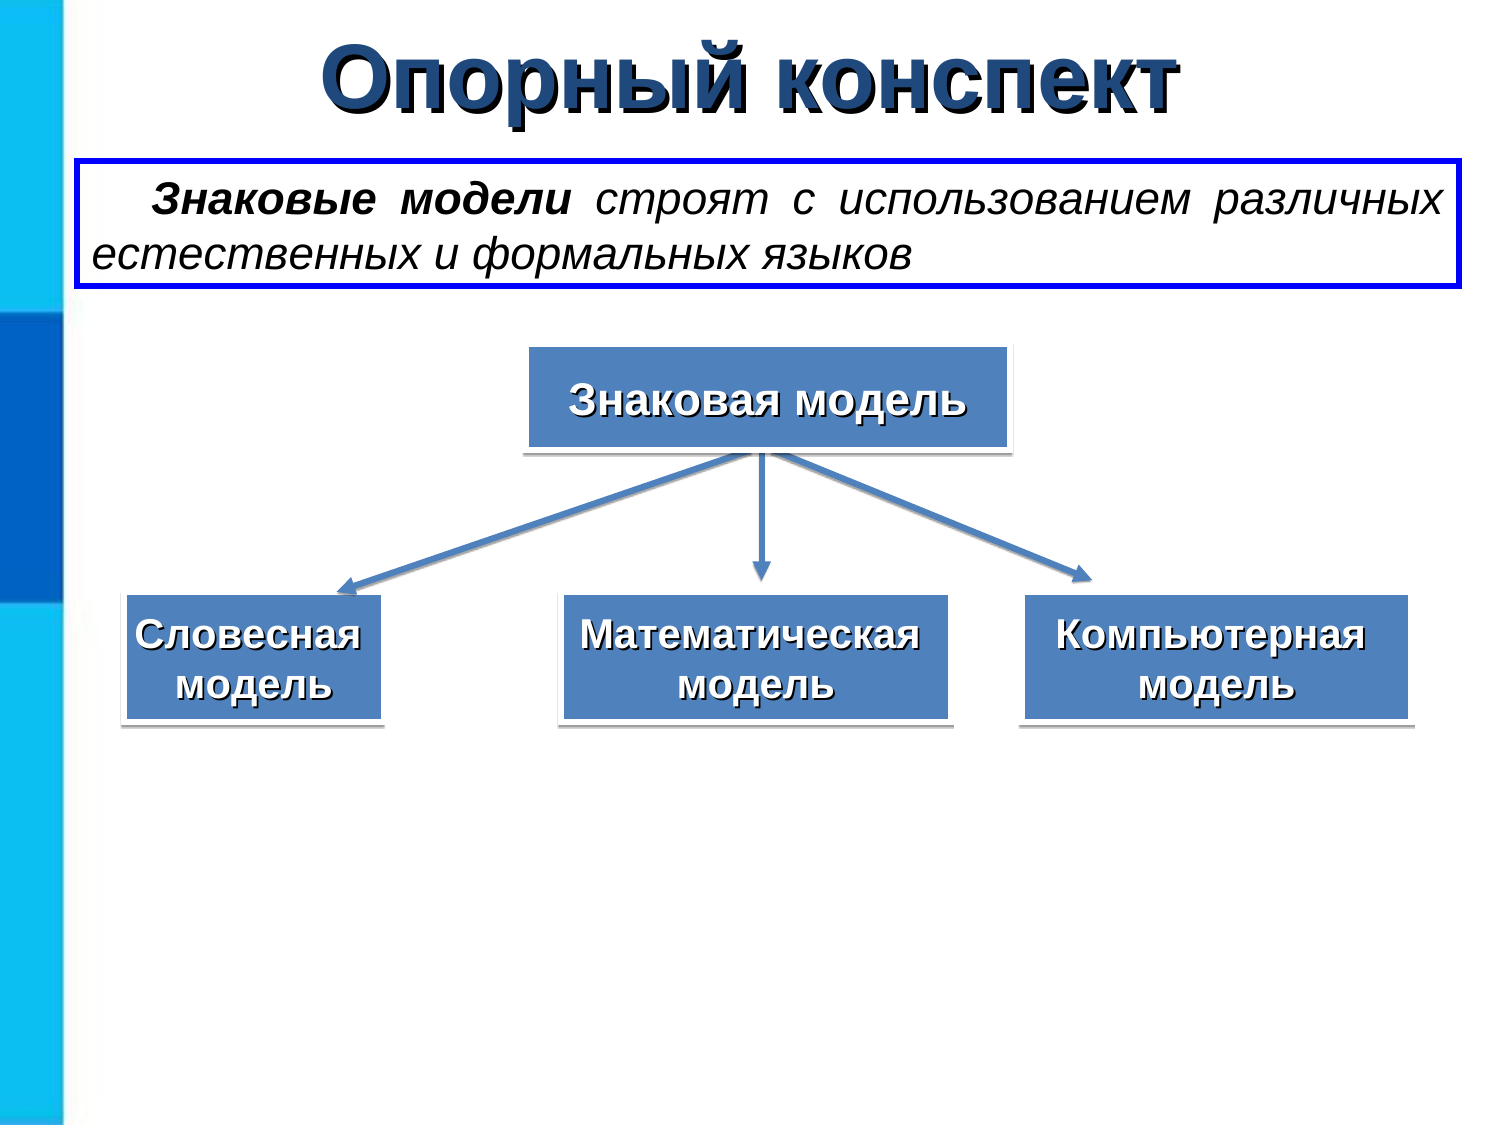

Опорный конспект
Знаковые модели строят с использованием различных естественных и формальных языков
Знаковая модель
Словесная
модель
Математическая
модель
Компьютерная
модель